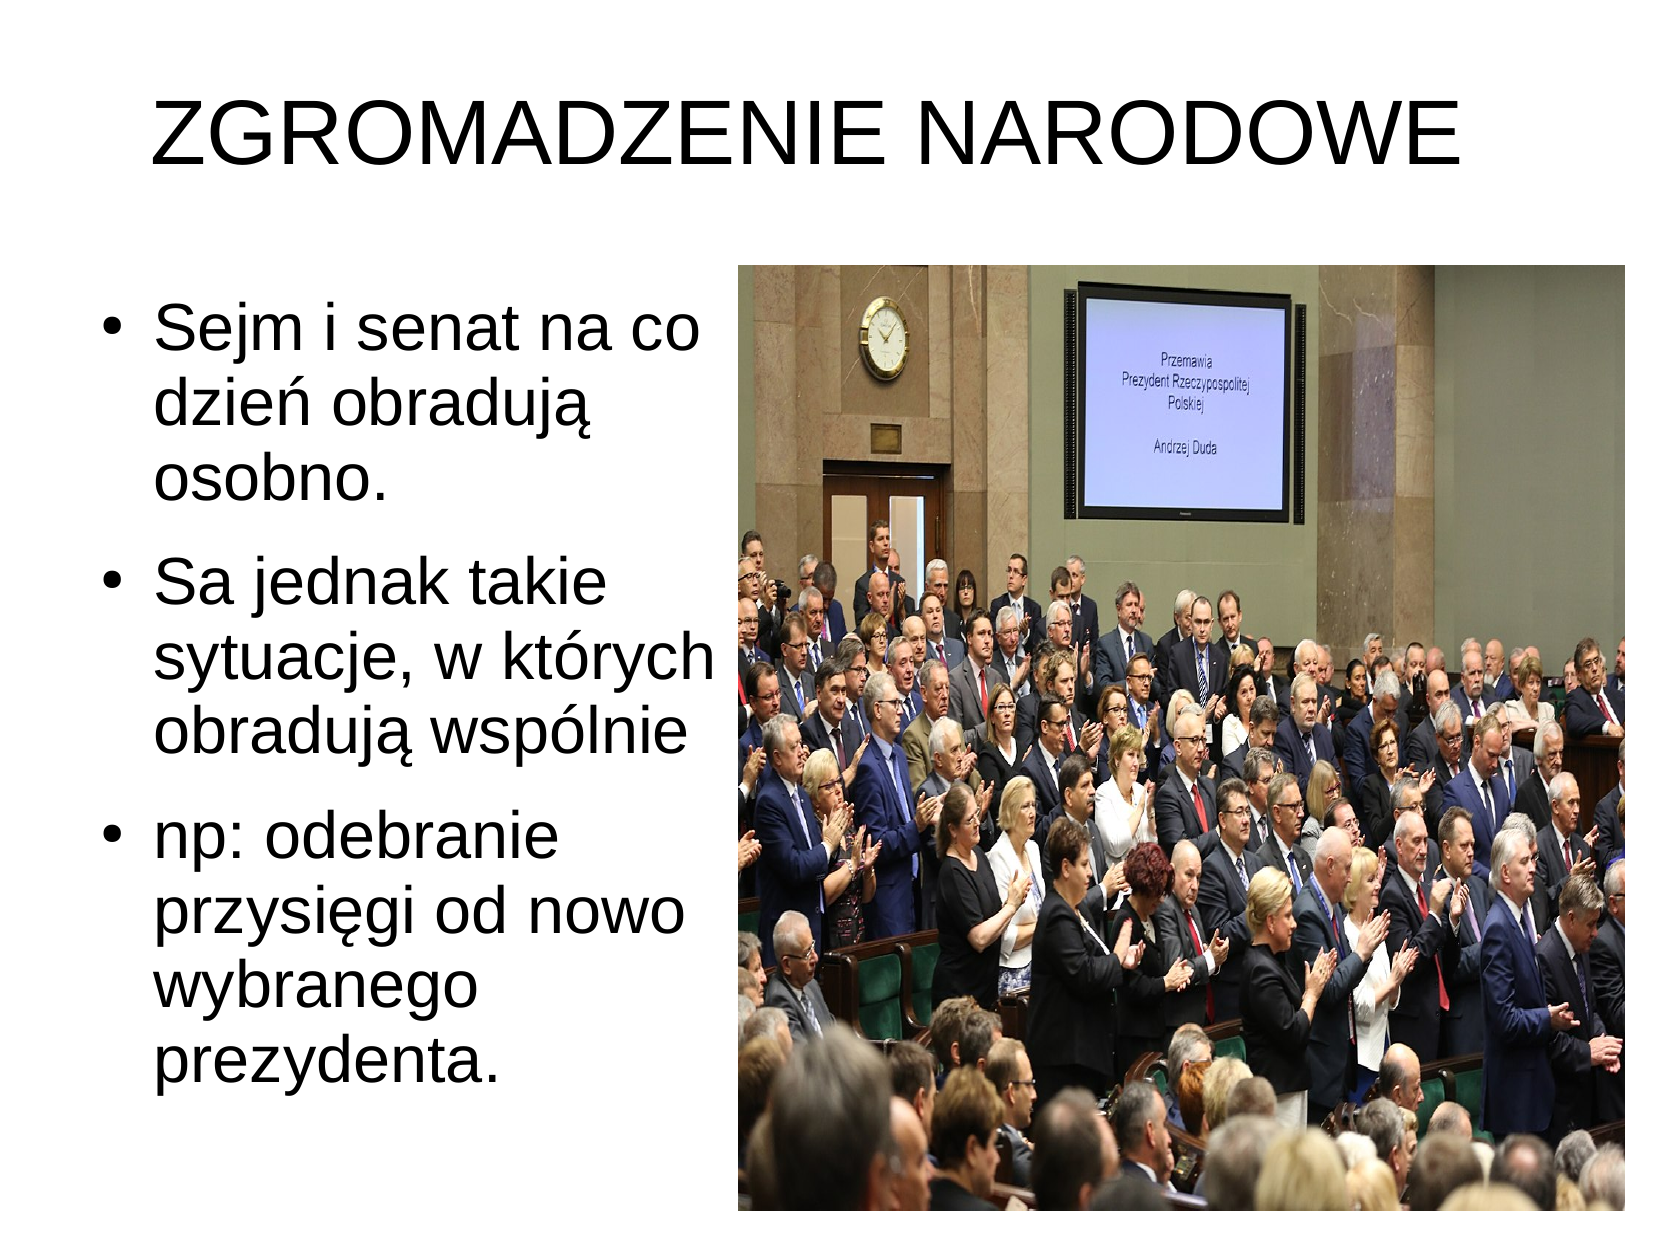

# ZGROMADZENIE NARODOWE
Sejm i senat na co dzień obradują osobno.
Sa jednak takie sytuacje, w których obradują wspólnie
np: odebranie przysięgi od nowo wybranego prezydenta.